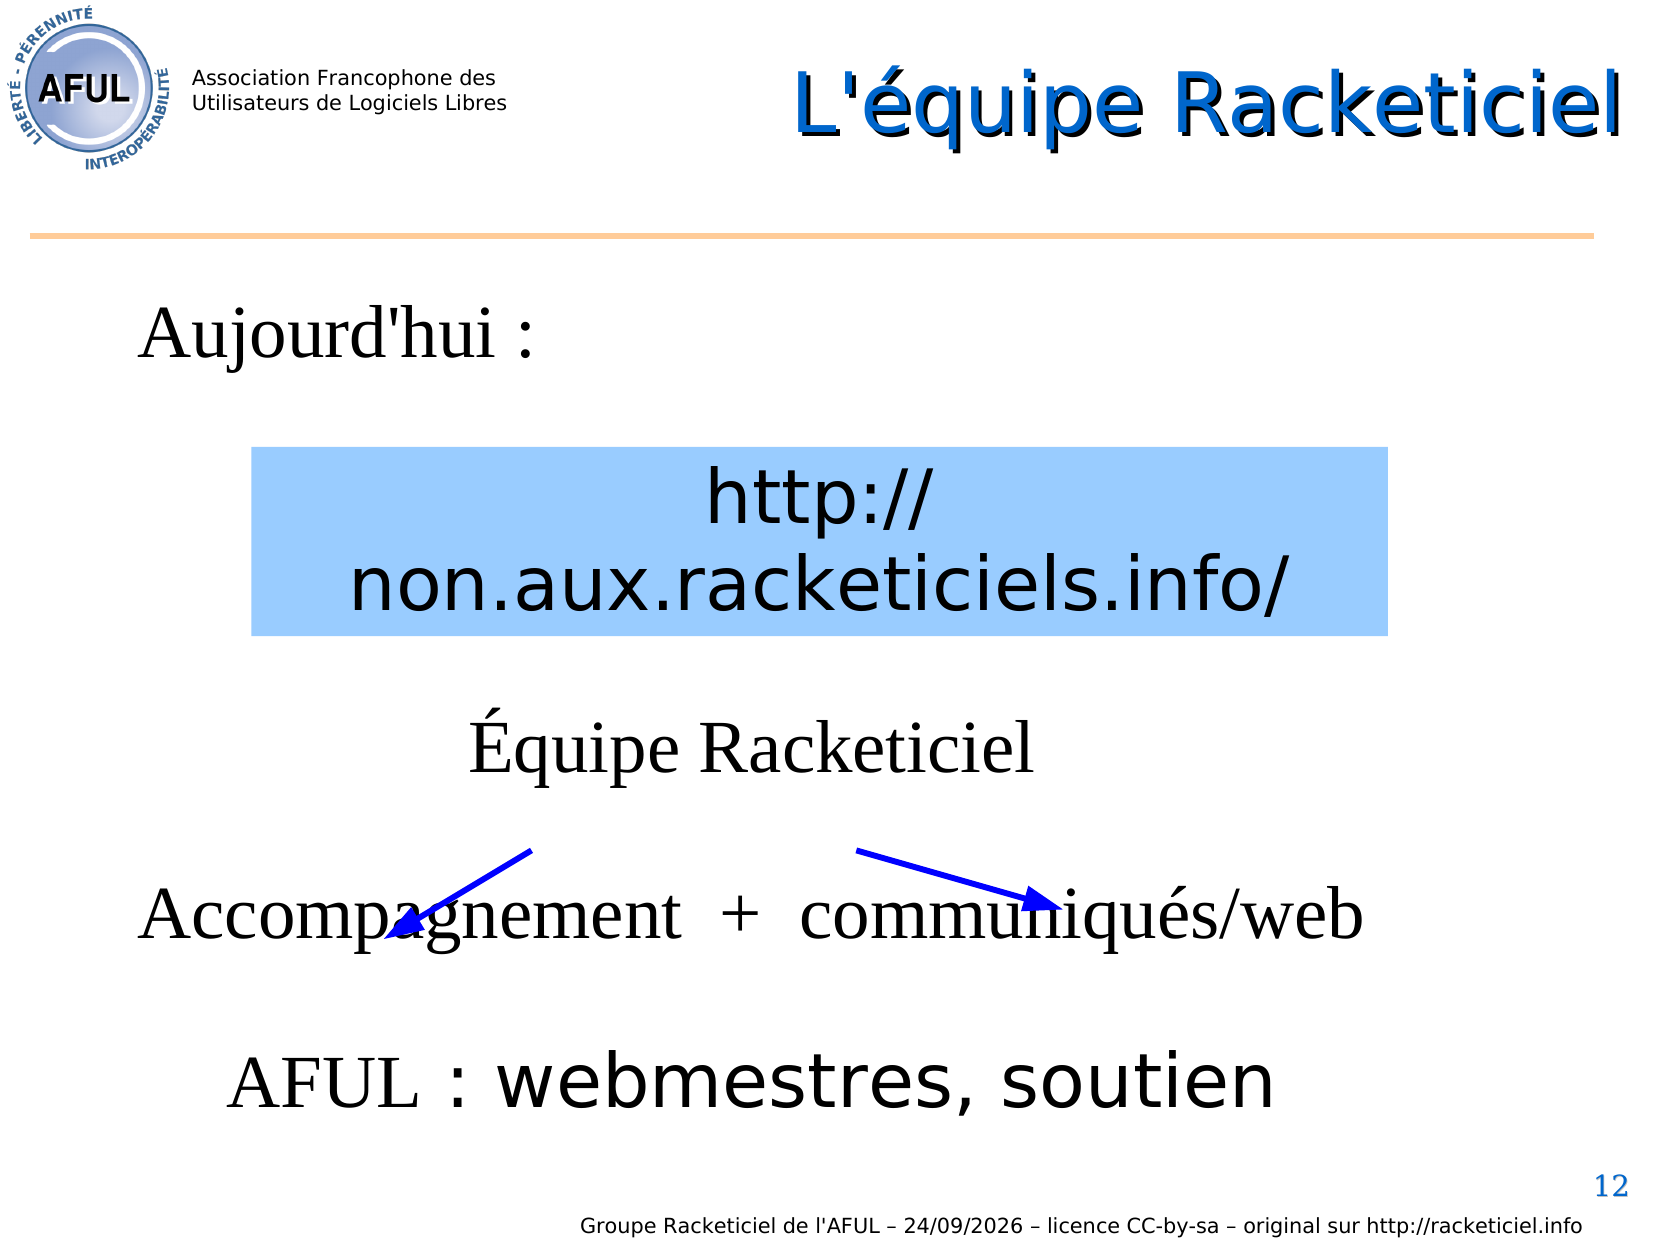

# L'équipe Racketiciel
Aujourd'hui :
detaxe@aful.org
Équipe Racketiciel
Accompagnement + communiqués/web
AFUL : webmestres, soutien
http://non.aux.racketiciels.info/
12